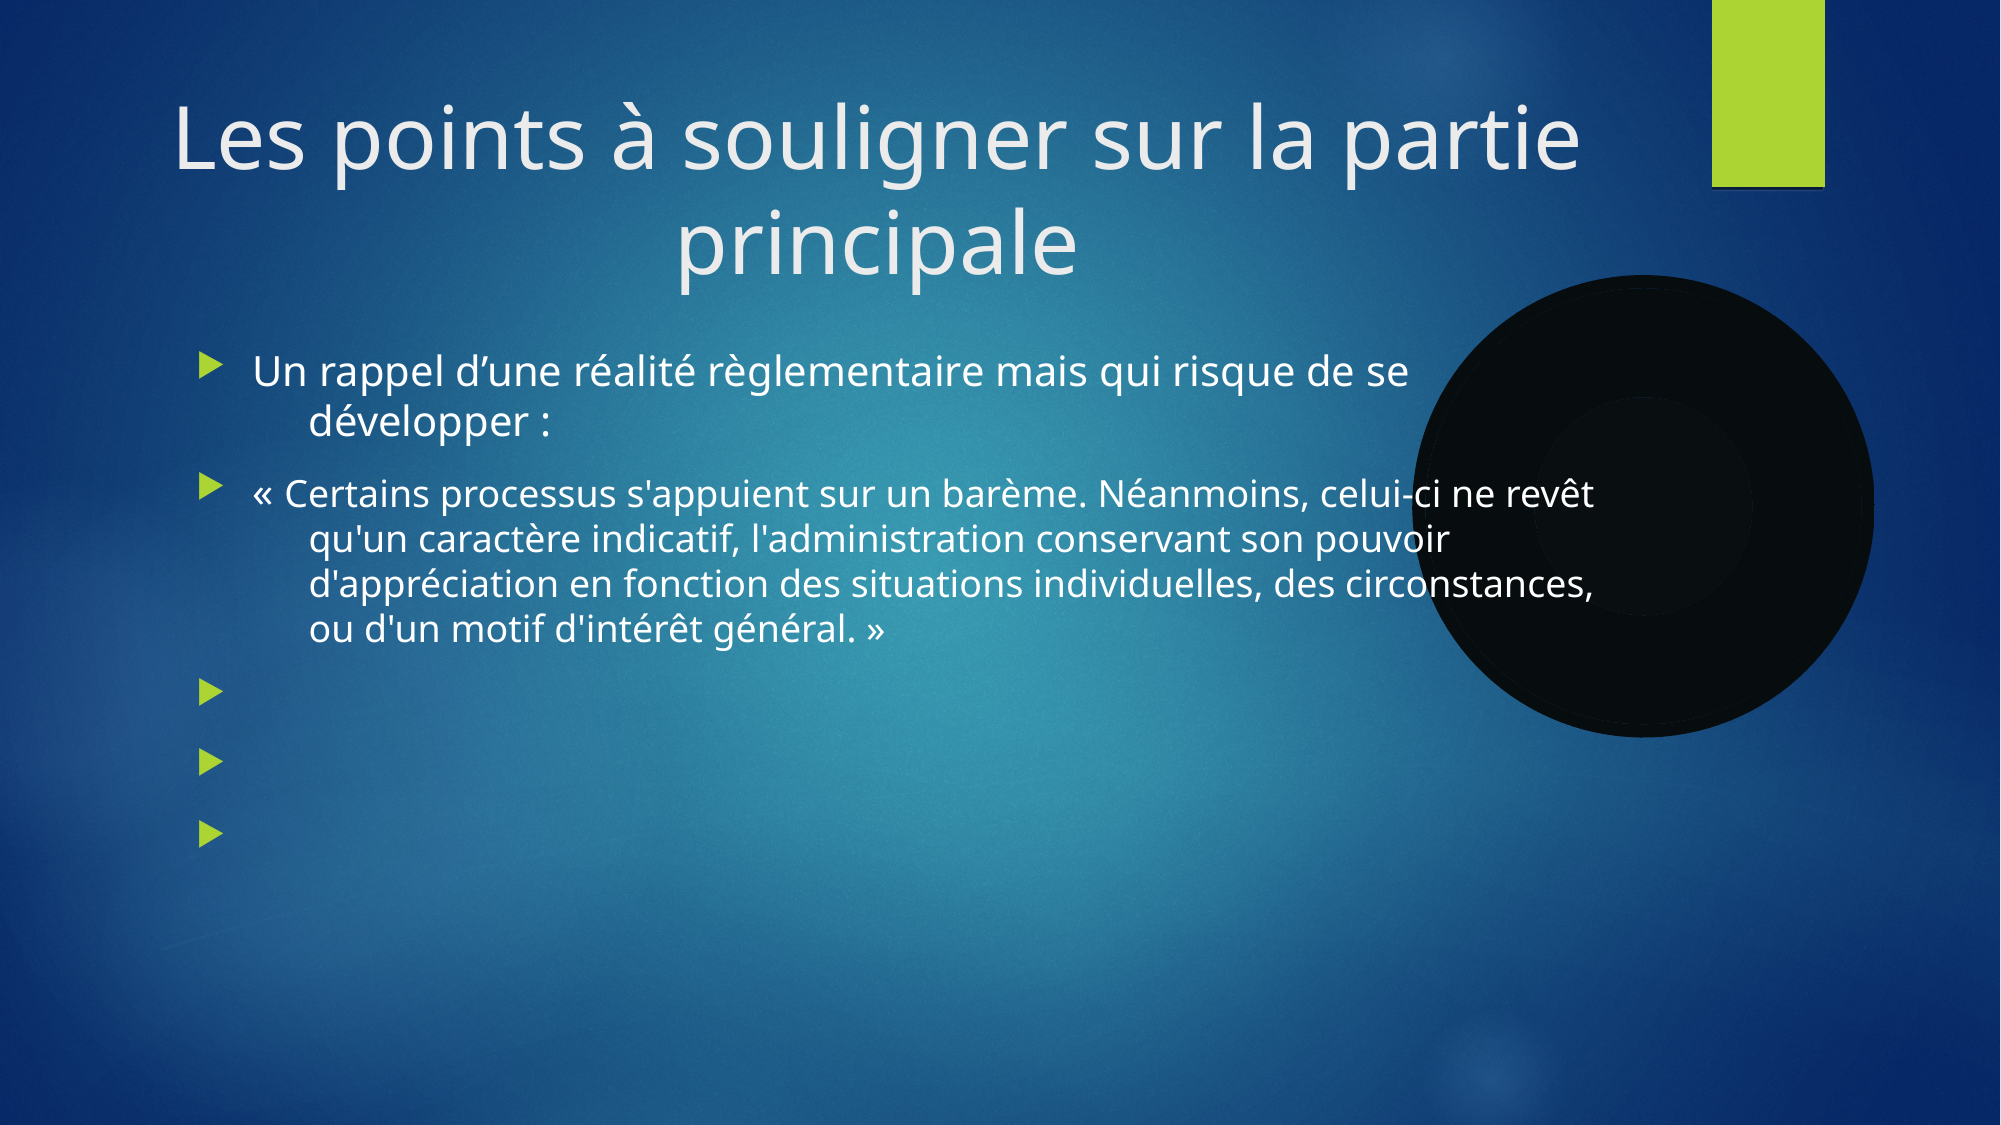

# Les points à souligner sur la partie principale
Un rappel d’une réalité règlementaire mais qui risque de se développer :
« Certains processus s'appuient sur un barème. Néanmoins, celui-ci ne revêt qu'un caractère indicatif, l'administration conservant son pouvoir d'appréciation en fonction des situations individuelles, des circonstances, ou d'un motif d'intérêt général. »